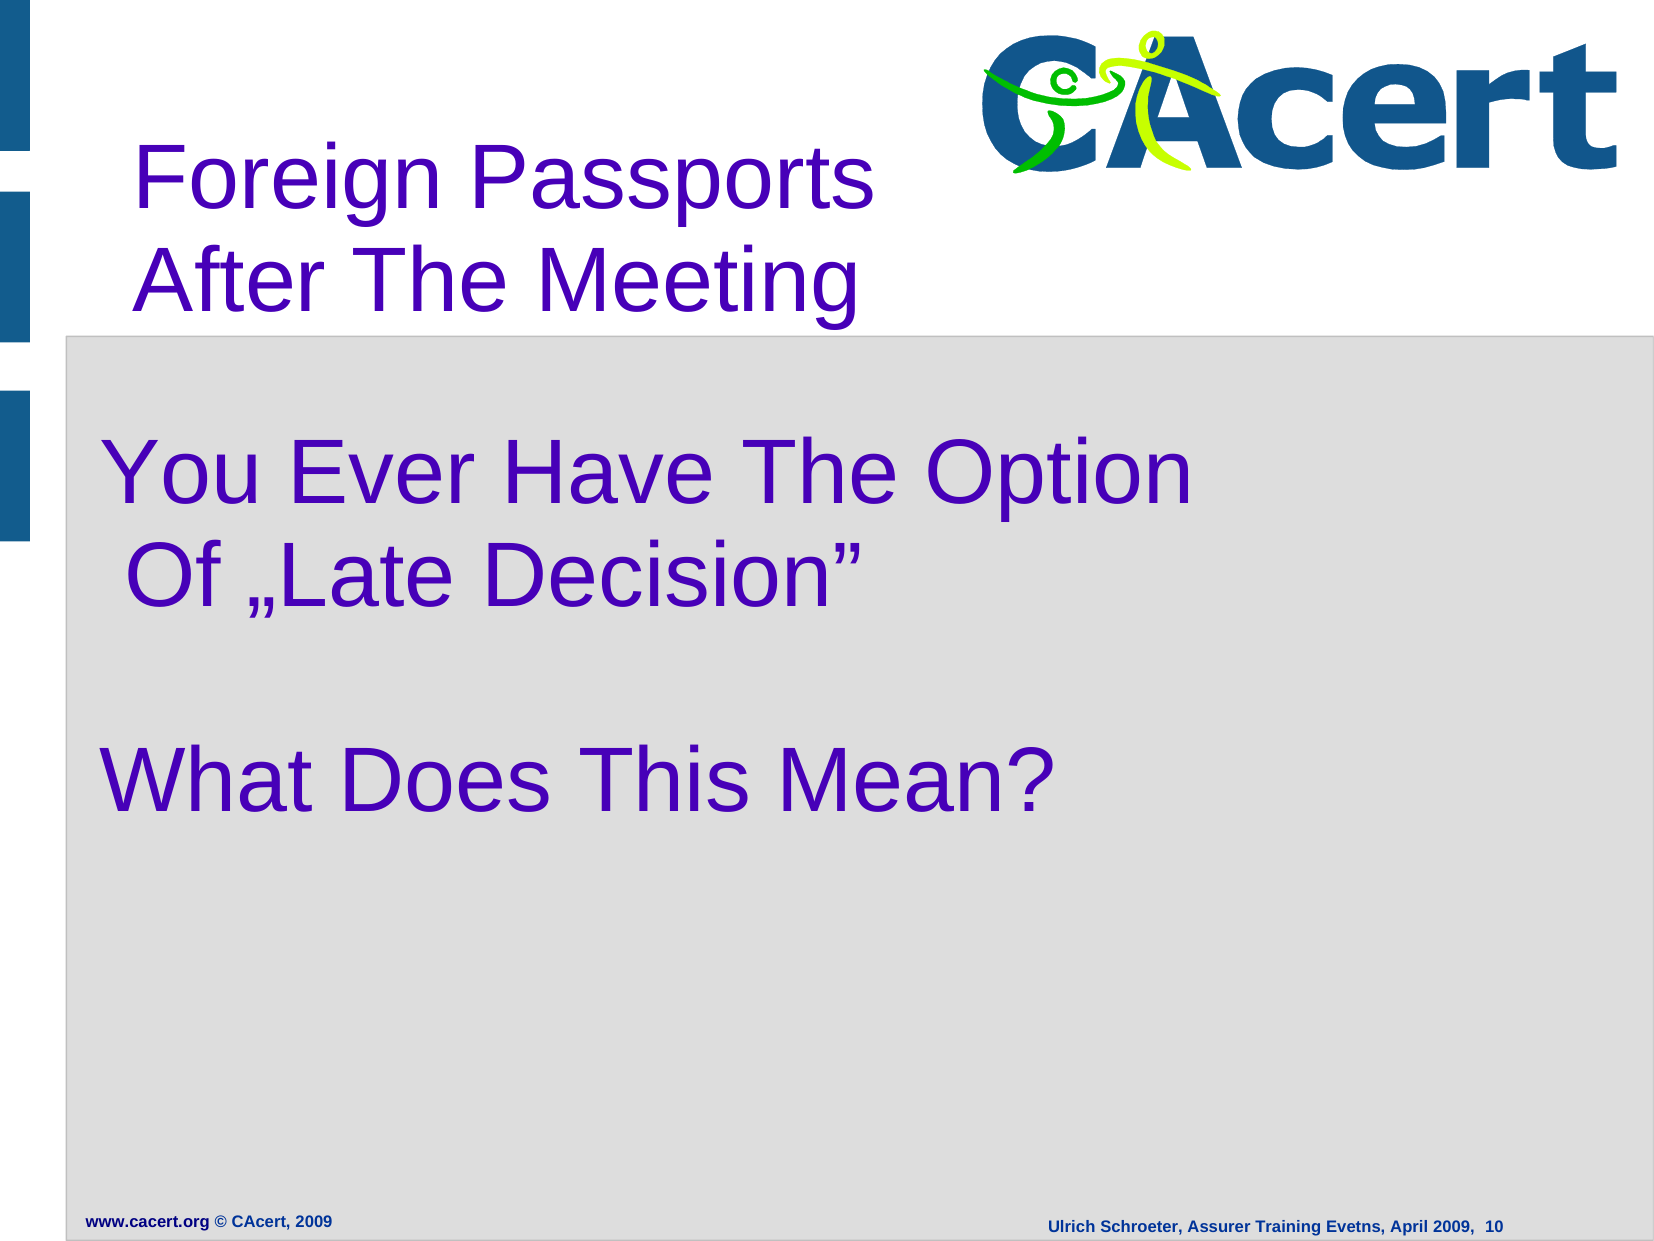

Foreign Passports
After The Meeting
 You Ever Have The Option
 Of „Late Decision”
 What Does This Mean?